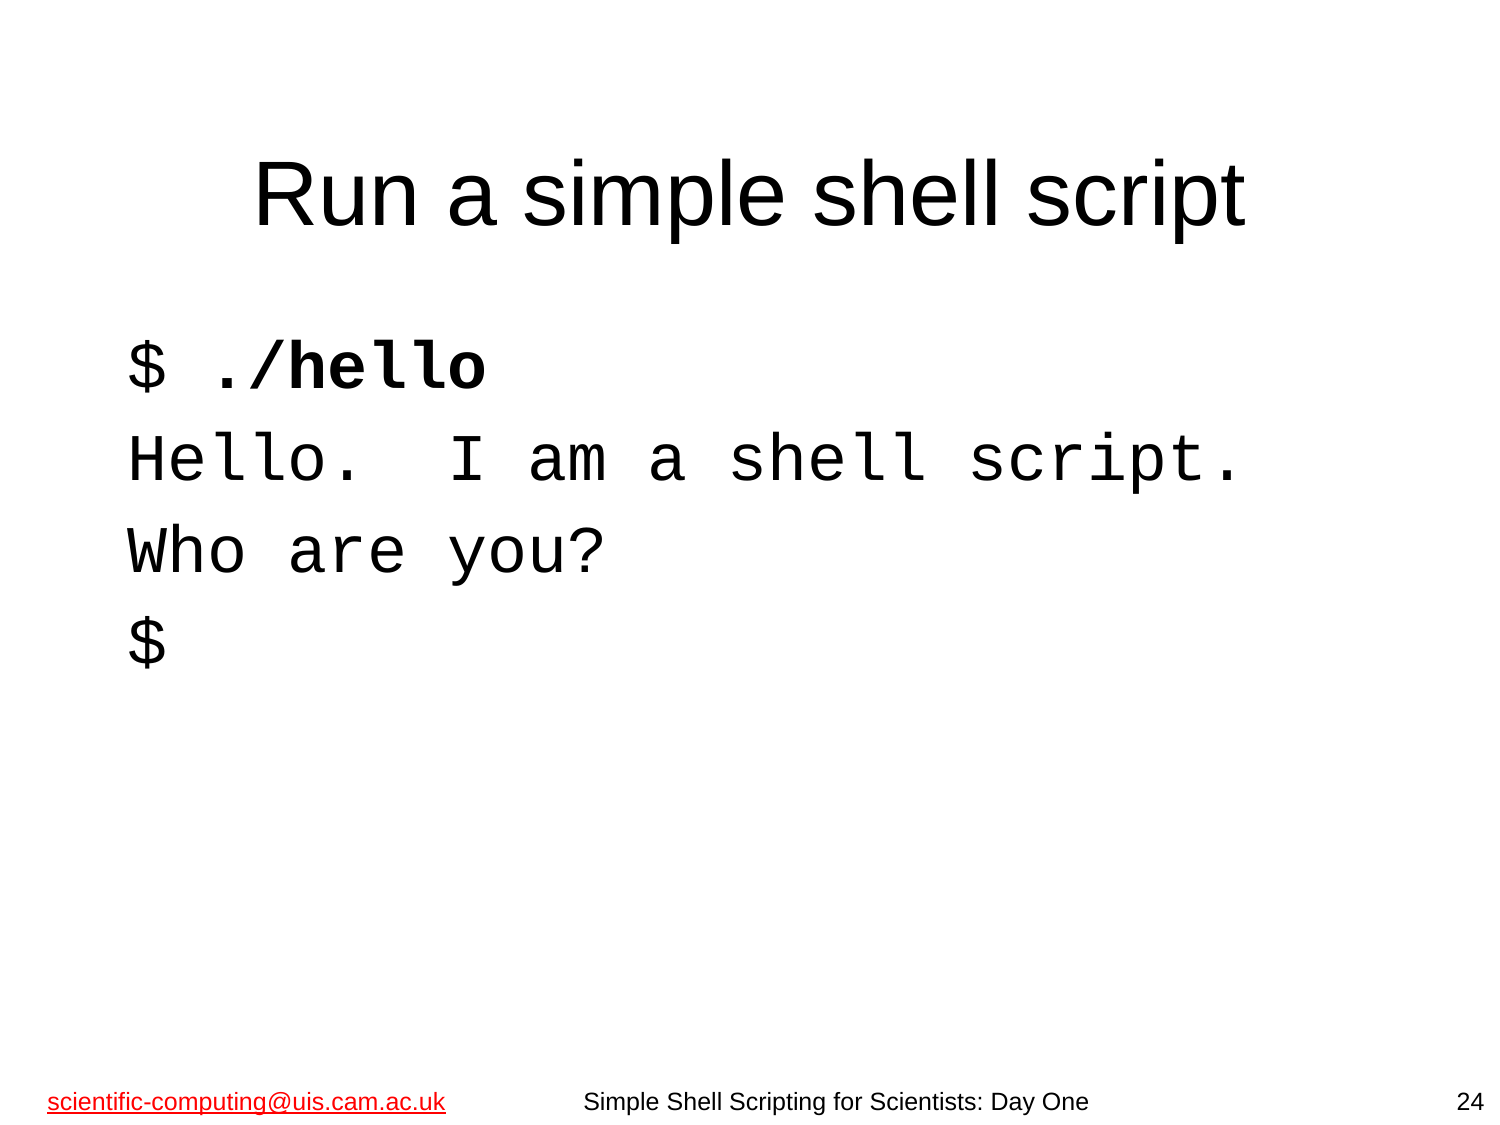

# Run a simple shell script
$ ./hello
Hello. I am a shell script.
Who are you?
$
escience-support@ucs.cam.ac.uk	Simple Shell Scripting for Scientists: Day One
24